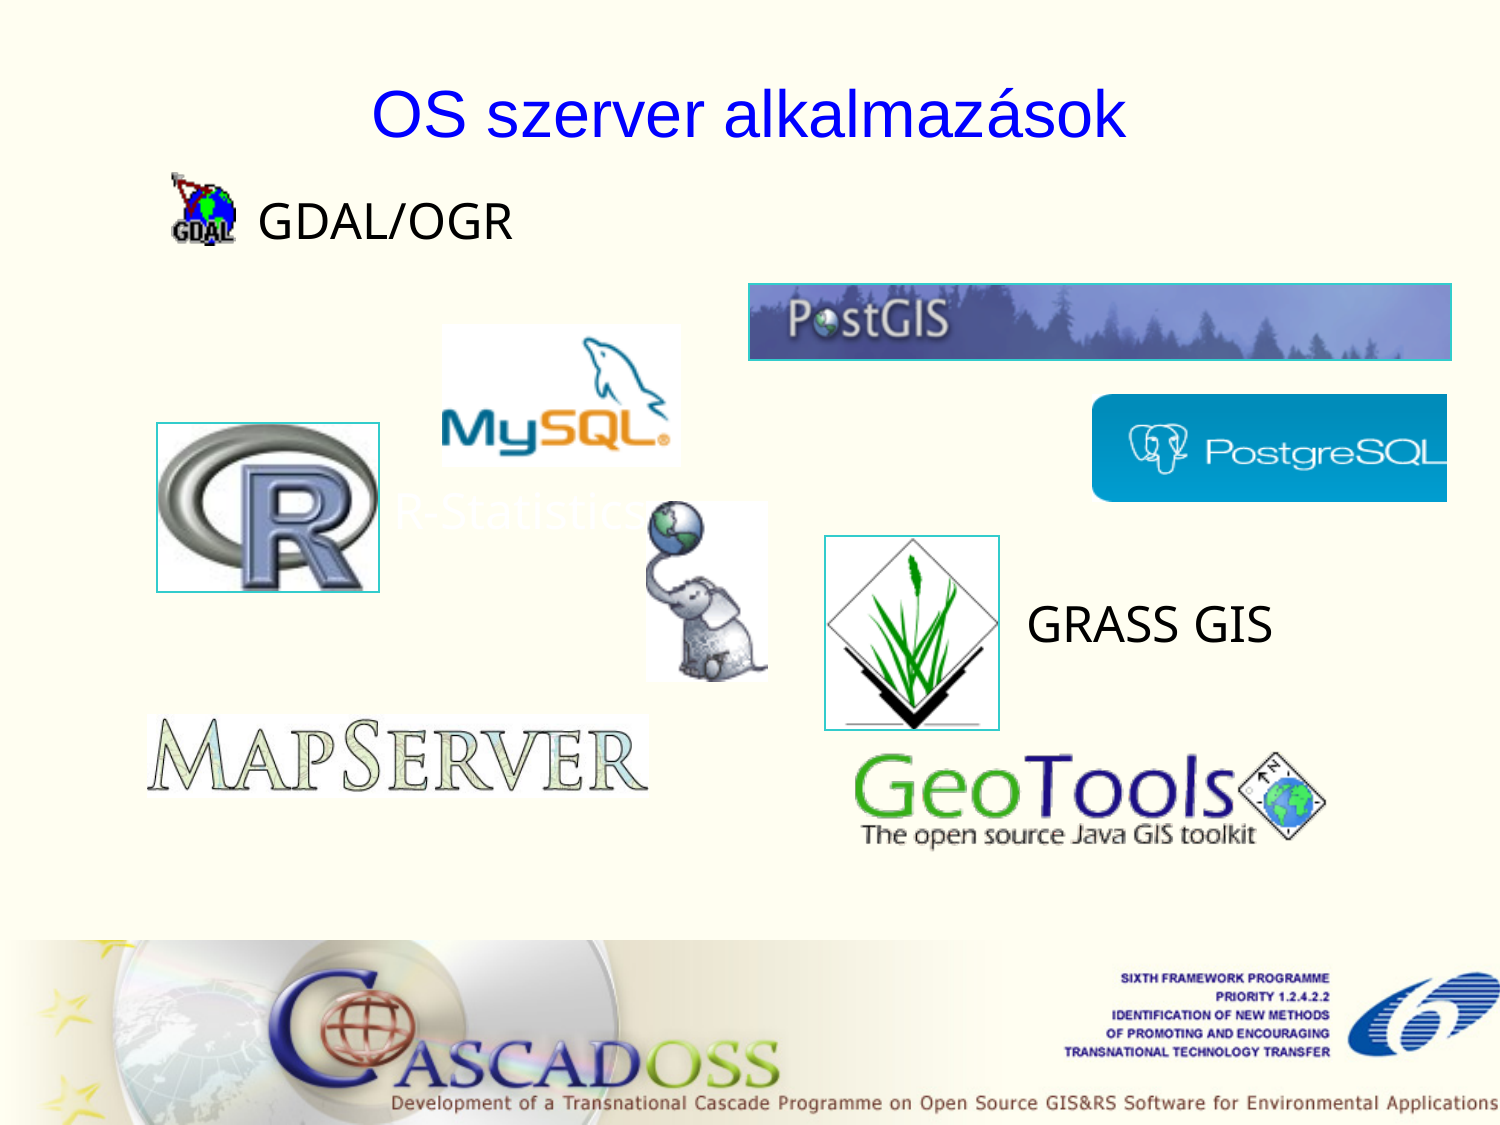

# OS szerver alkalmazások
GDAL/OGR
R-Statistics
GRASS GIS